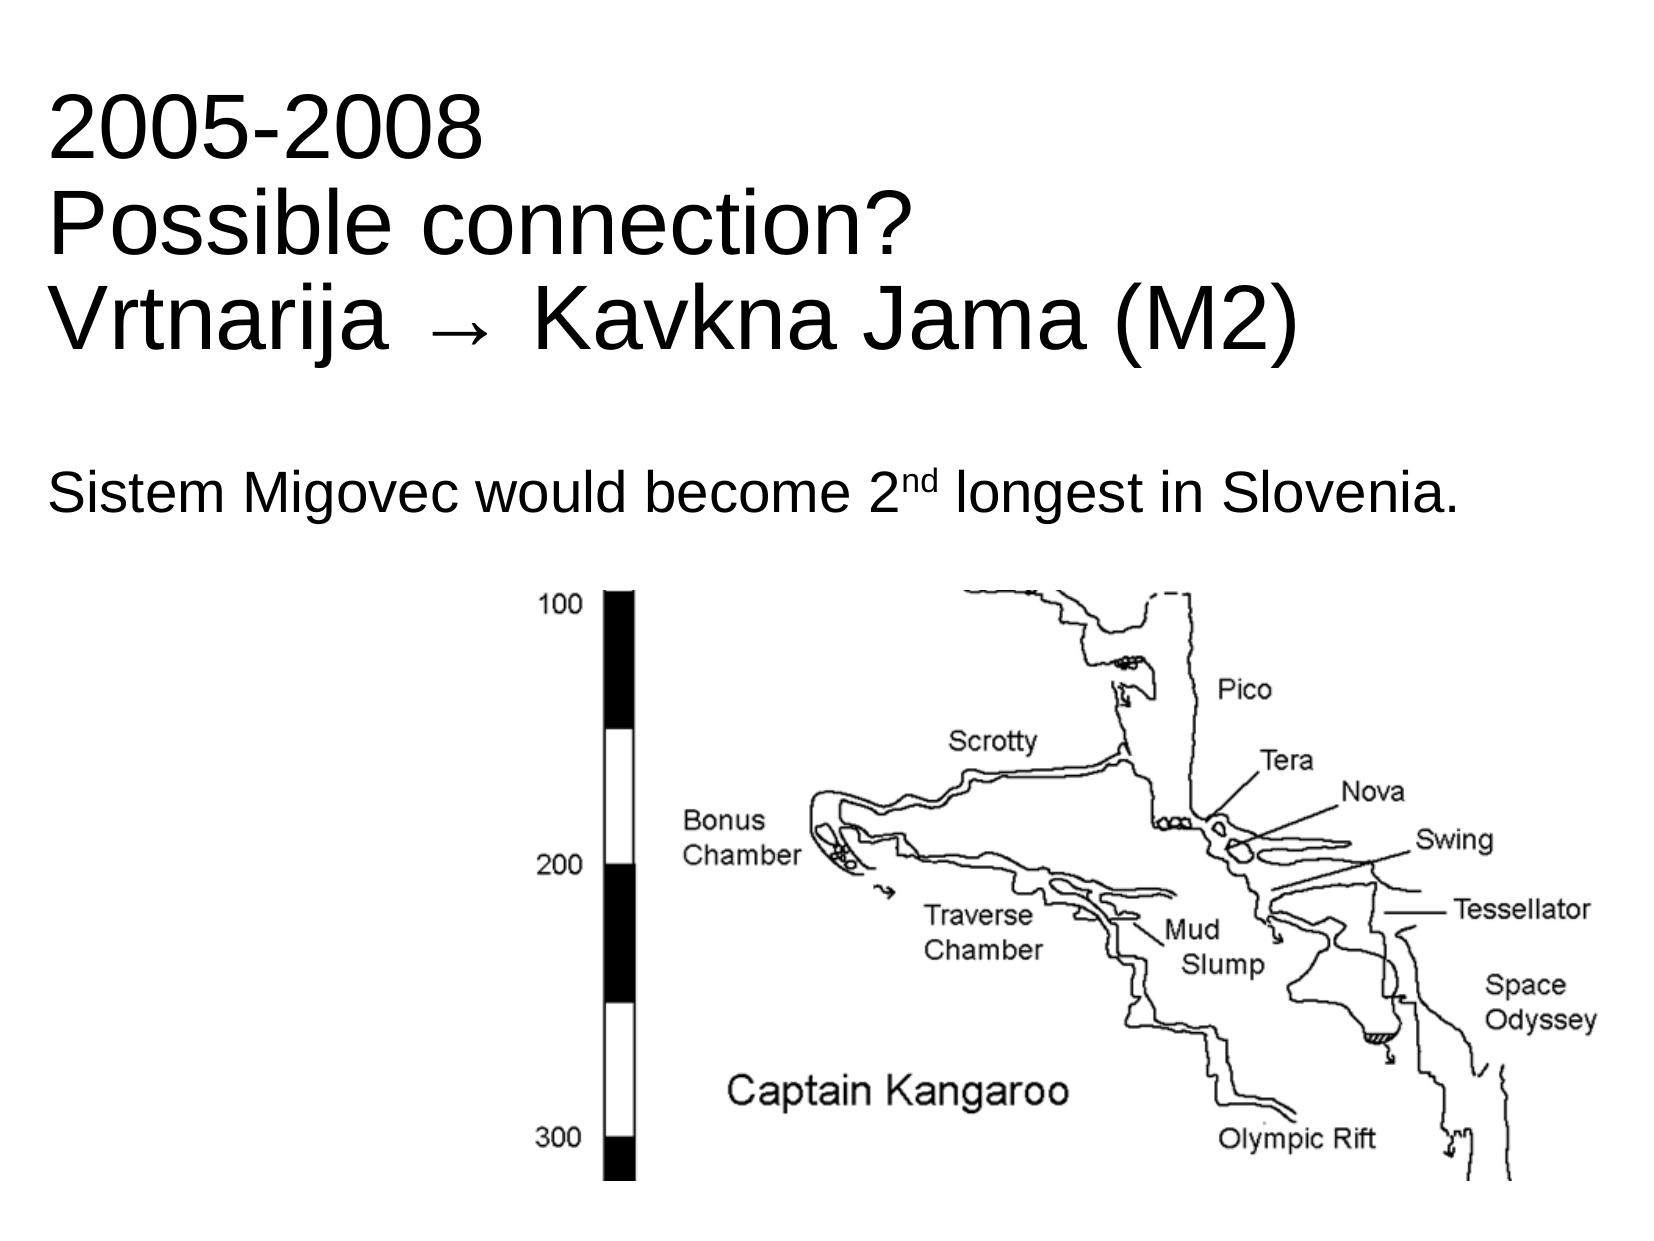

# 2005-2008 Possible connection? Vrtnarija → Kavkna Jama (M2) Sistem Migovec would become 2nd longest in Slovenia.